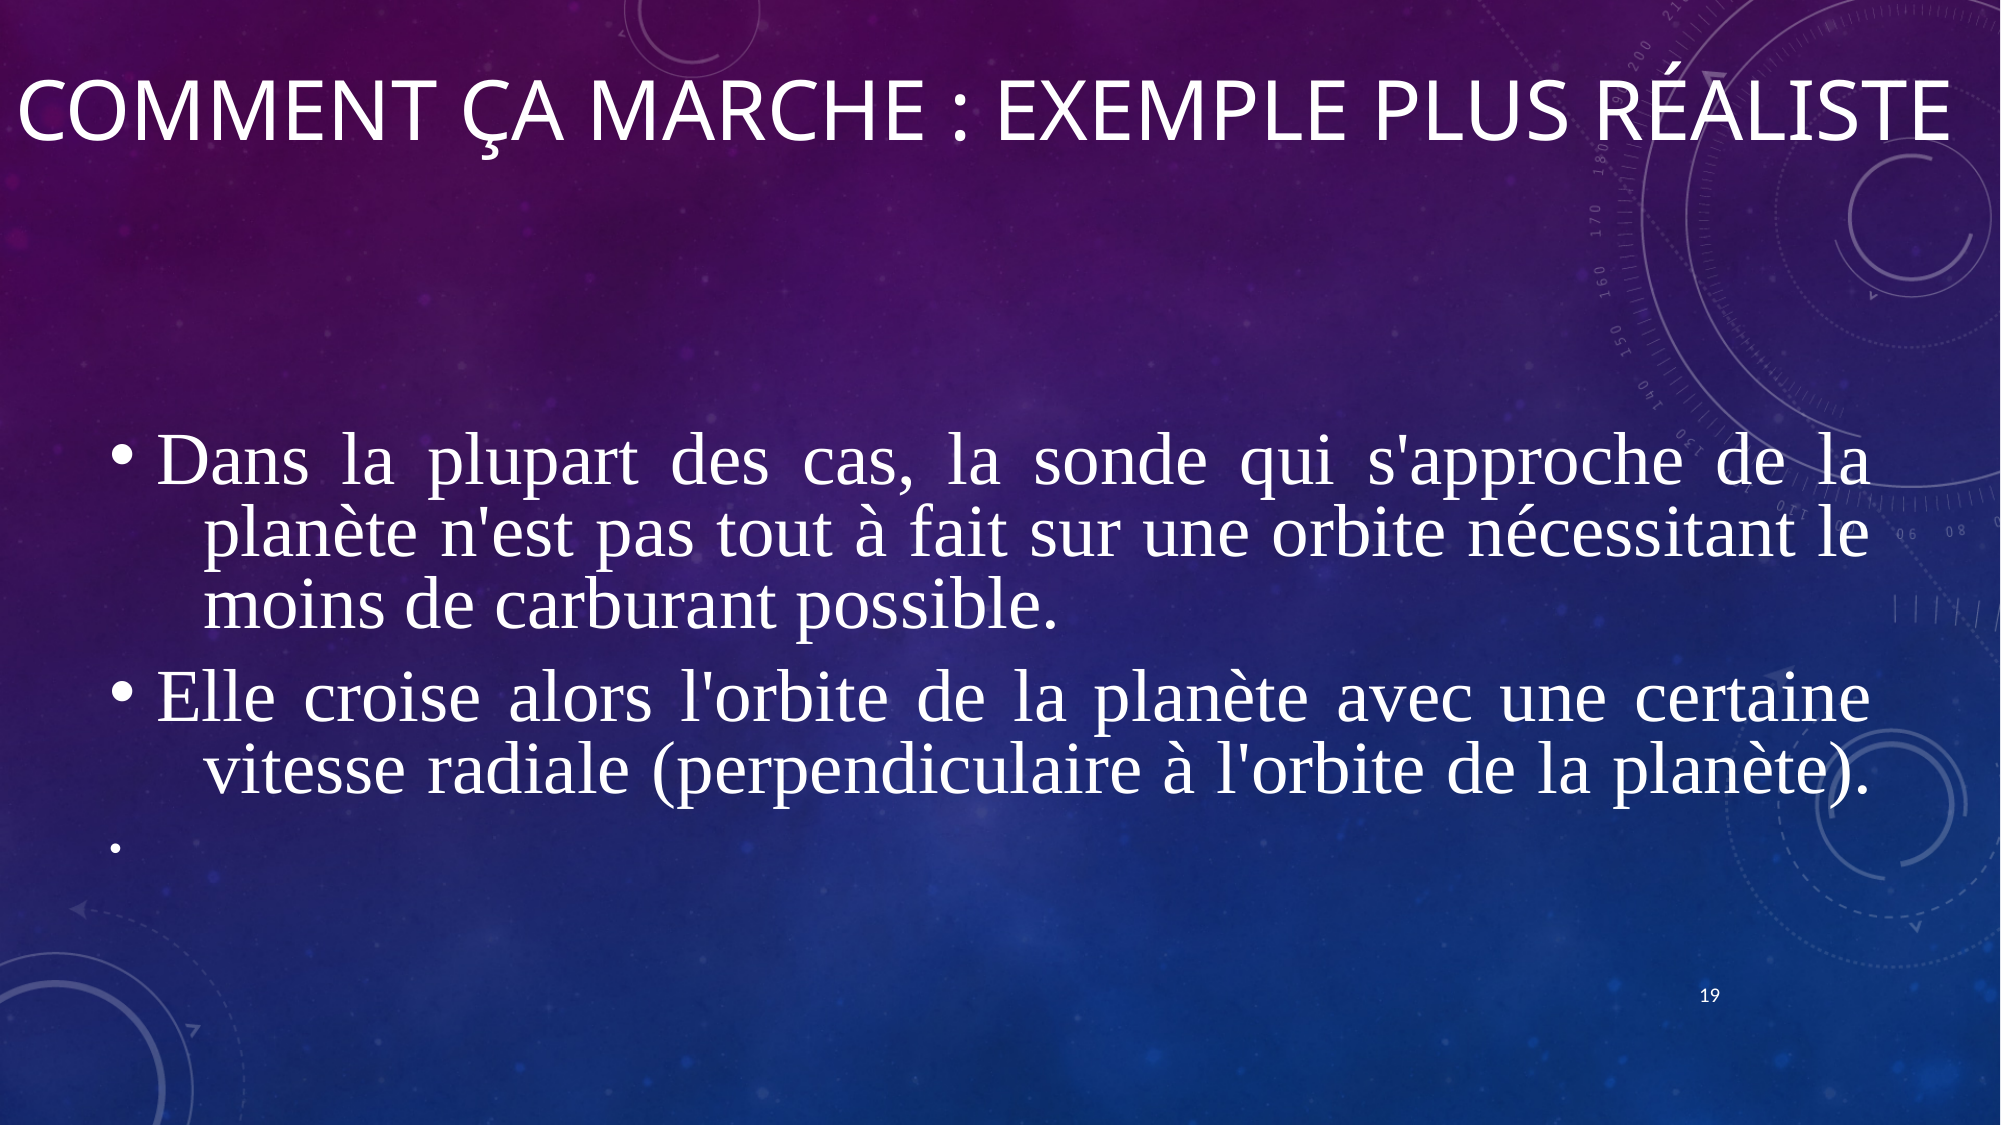

# Comment ça marche : exemple plus réaliste
Dans la plupart des cas, la sonde qui s'approche de la planète n'est pas tout à fait sur une orbite nécessitant le moins de carburant possible.
Elle croise alors l'orbite de la planète avec une certaine vitesse radiale (perpendiculaire à l'orbite de la planète).